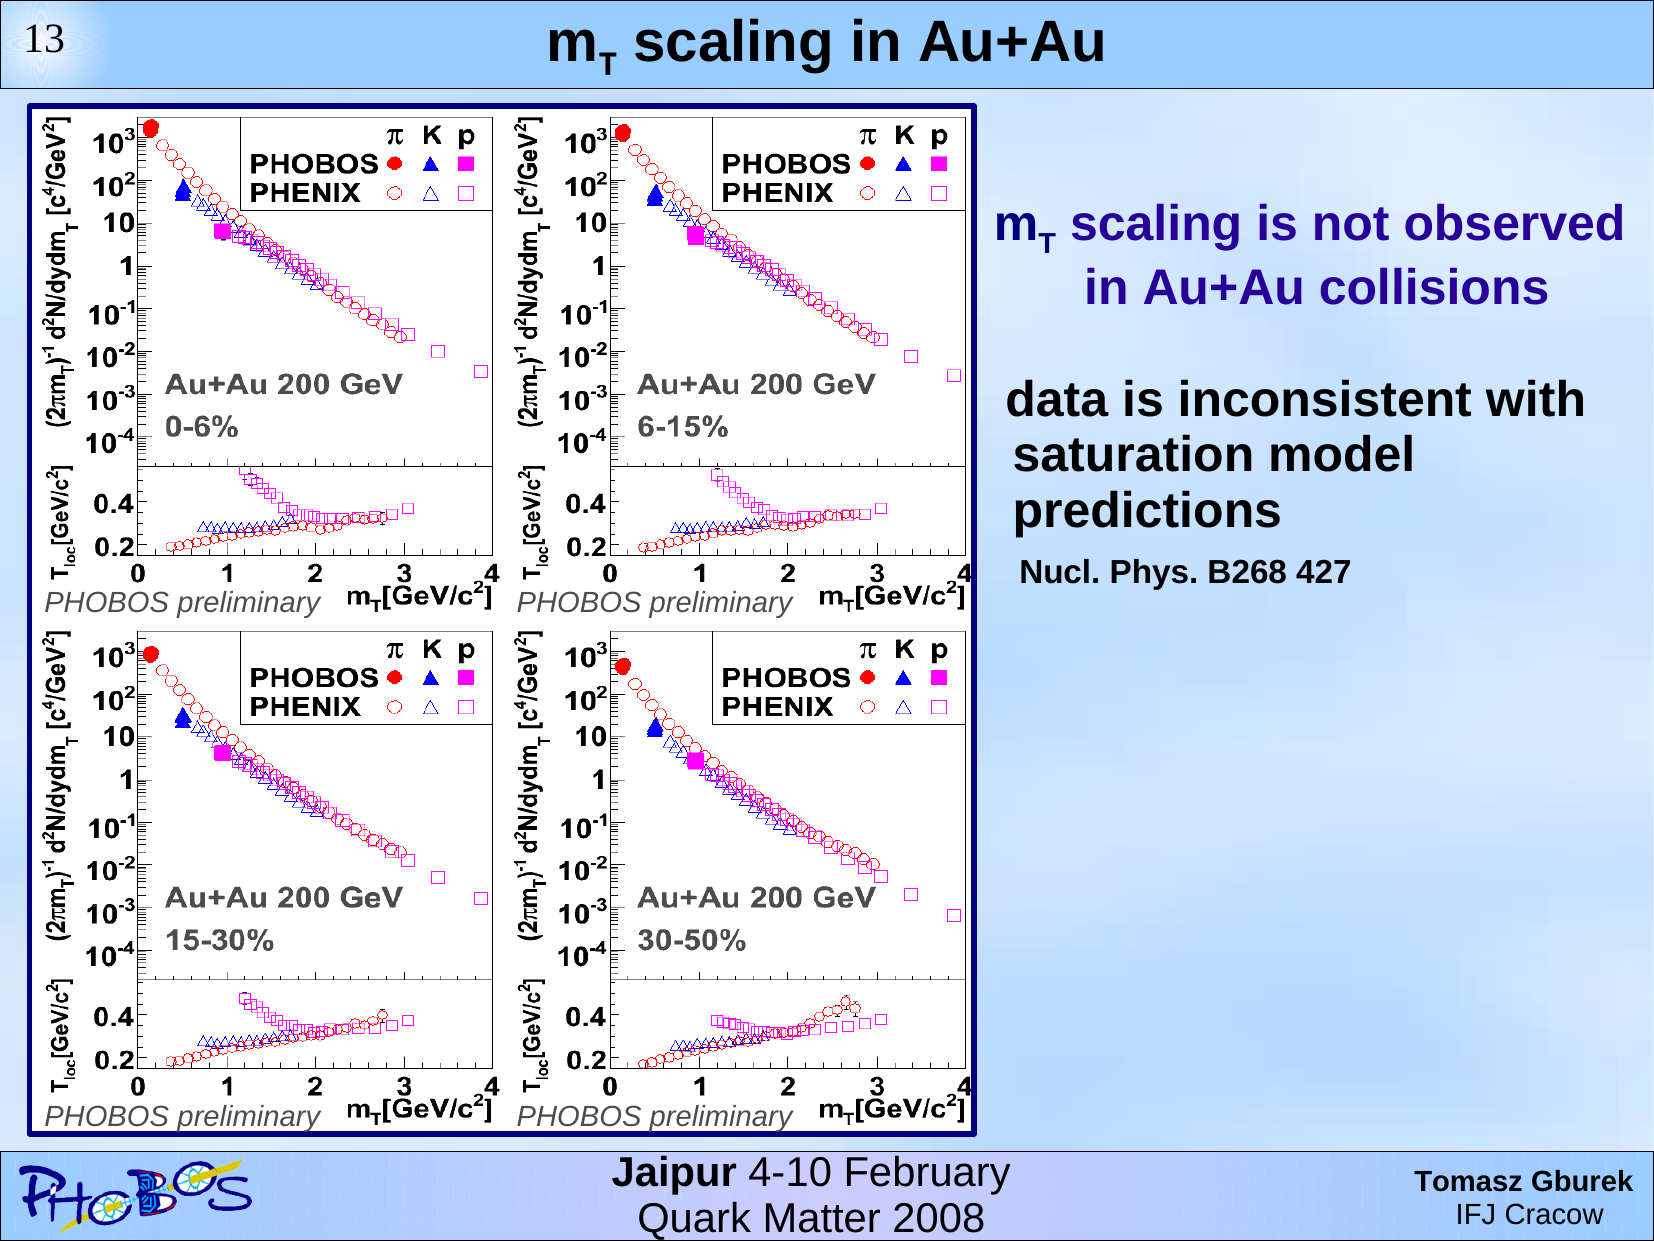

# mT scaling in Au+Au
13
mT scaling is not observed
in Au+Au collisions
 data is inconsistent with saturation model predictions
 Nucl. Phys. B268 427
PHOBOS preliminary
PHOBOS preliminary
PHOBOS preliminary
PHOBOS preliminary